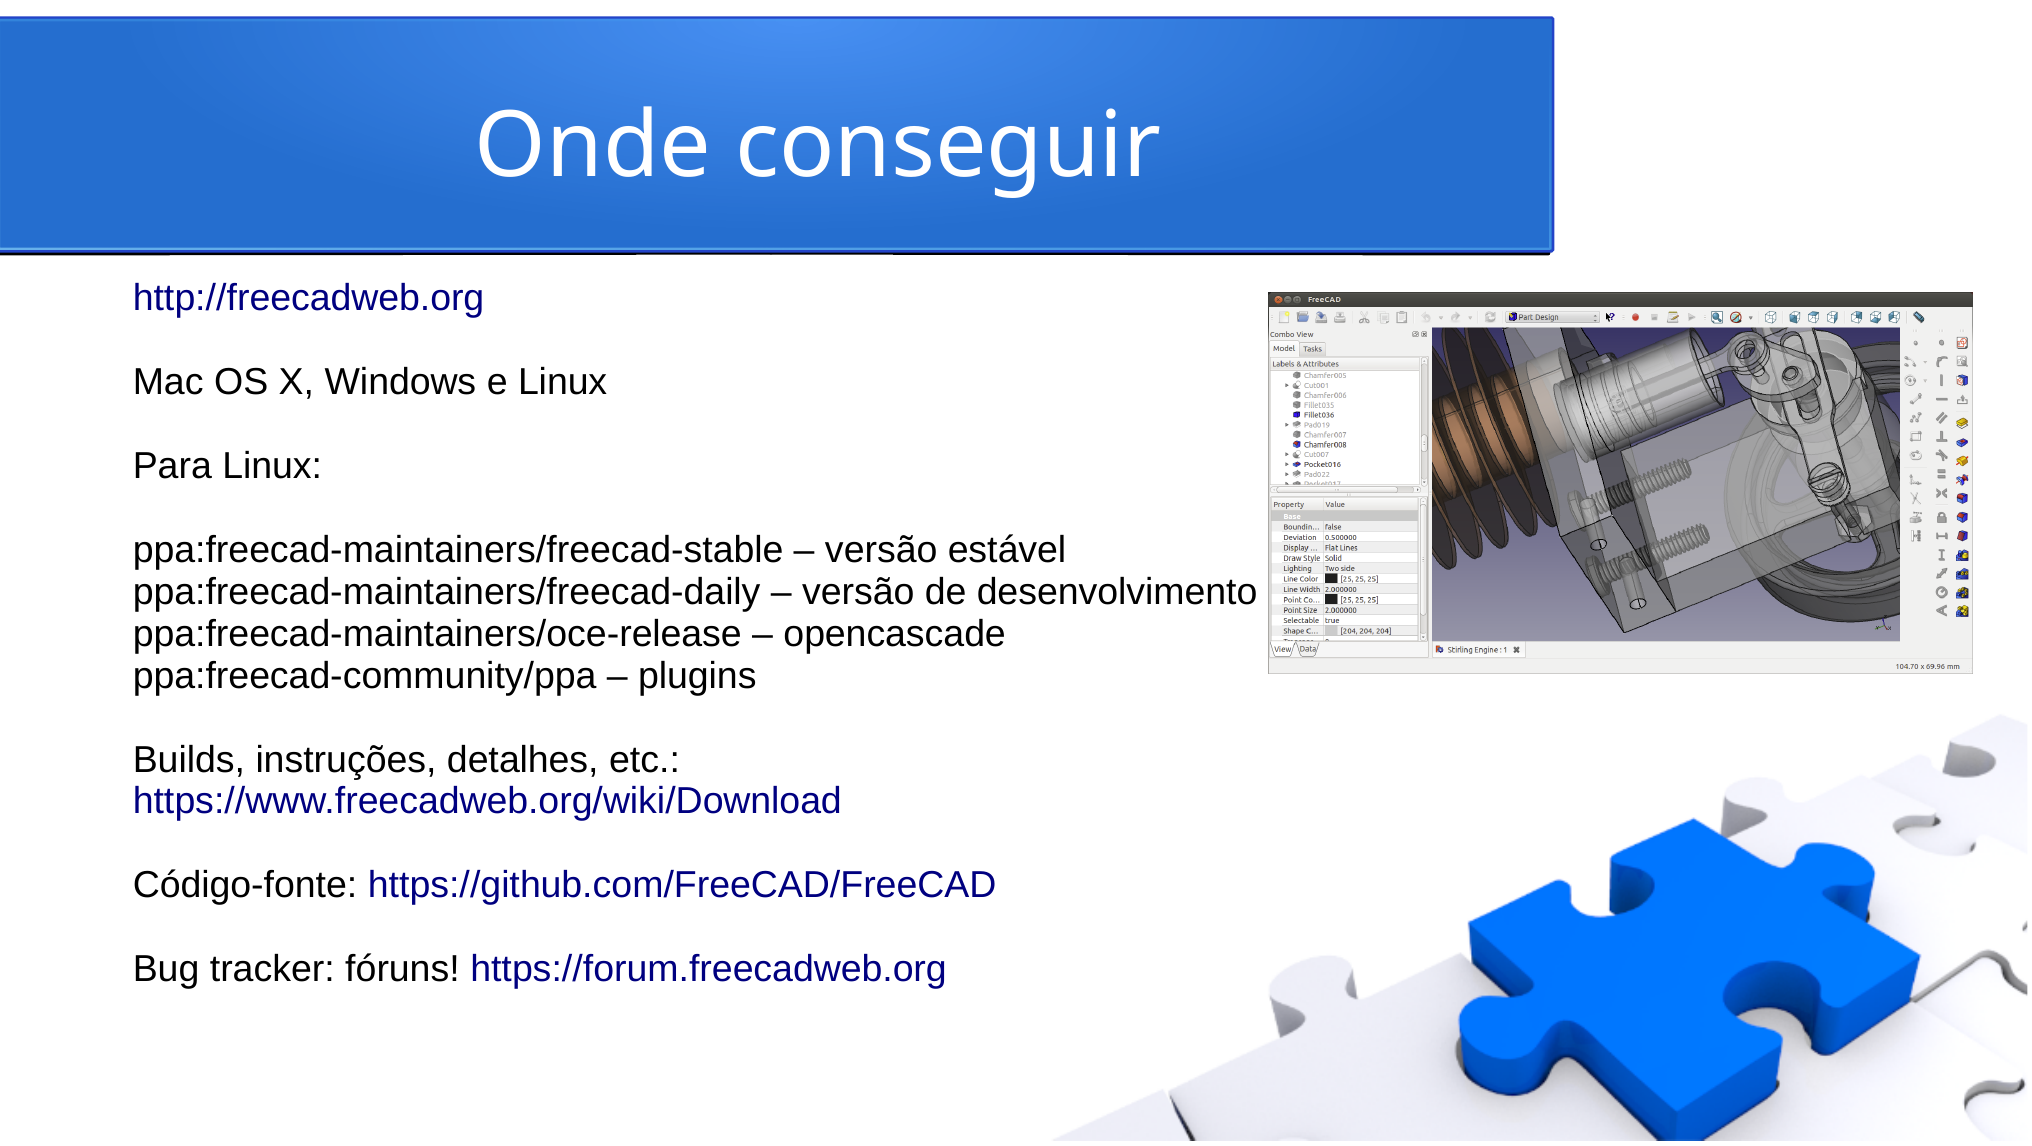

# Onde conseguir
http://freecadweb.org
Mac OS X, Windows e Linux
Para Linux:
ppa:freecad-maintainers/freecad-stable – versão estável
ppa:freecad-maintainers/freecad-daily – versão de desenvolvimento
ppa:freecad-maintainers/oce-release – opencascade
ppa:freecad-community/ppa – plugins
Builds, instruções, detalhes, etc.: https://www.freecadweb.org/wiki/Download
Código-fonte: https://github.com/FreeCAD/FreeCAD
Bug tracker: fóruns! https://forum.freecadweb.org